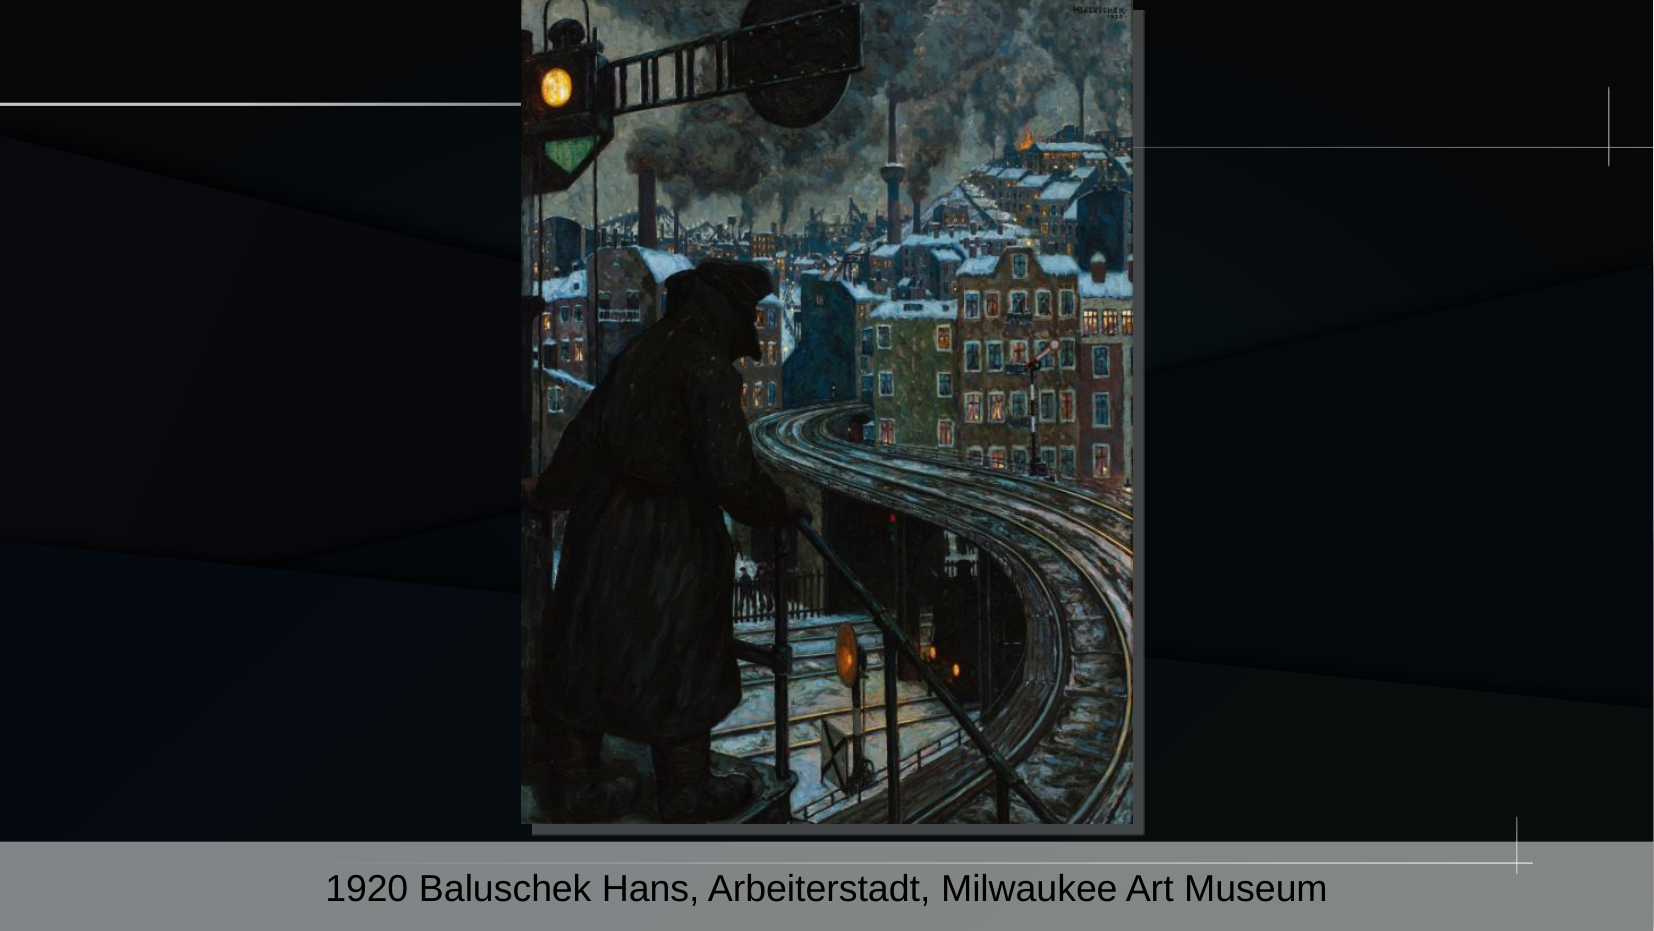

1920 Baluschek Hans, Arbeiterstadt, Milwaukee Art Museum